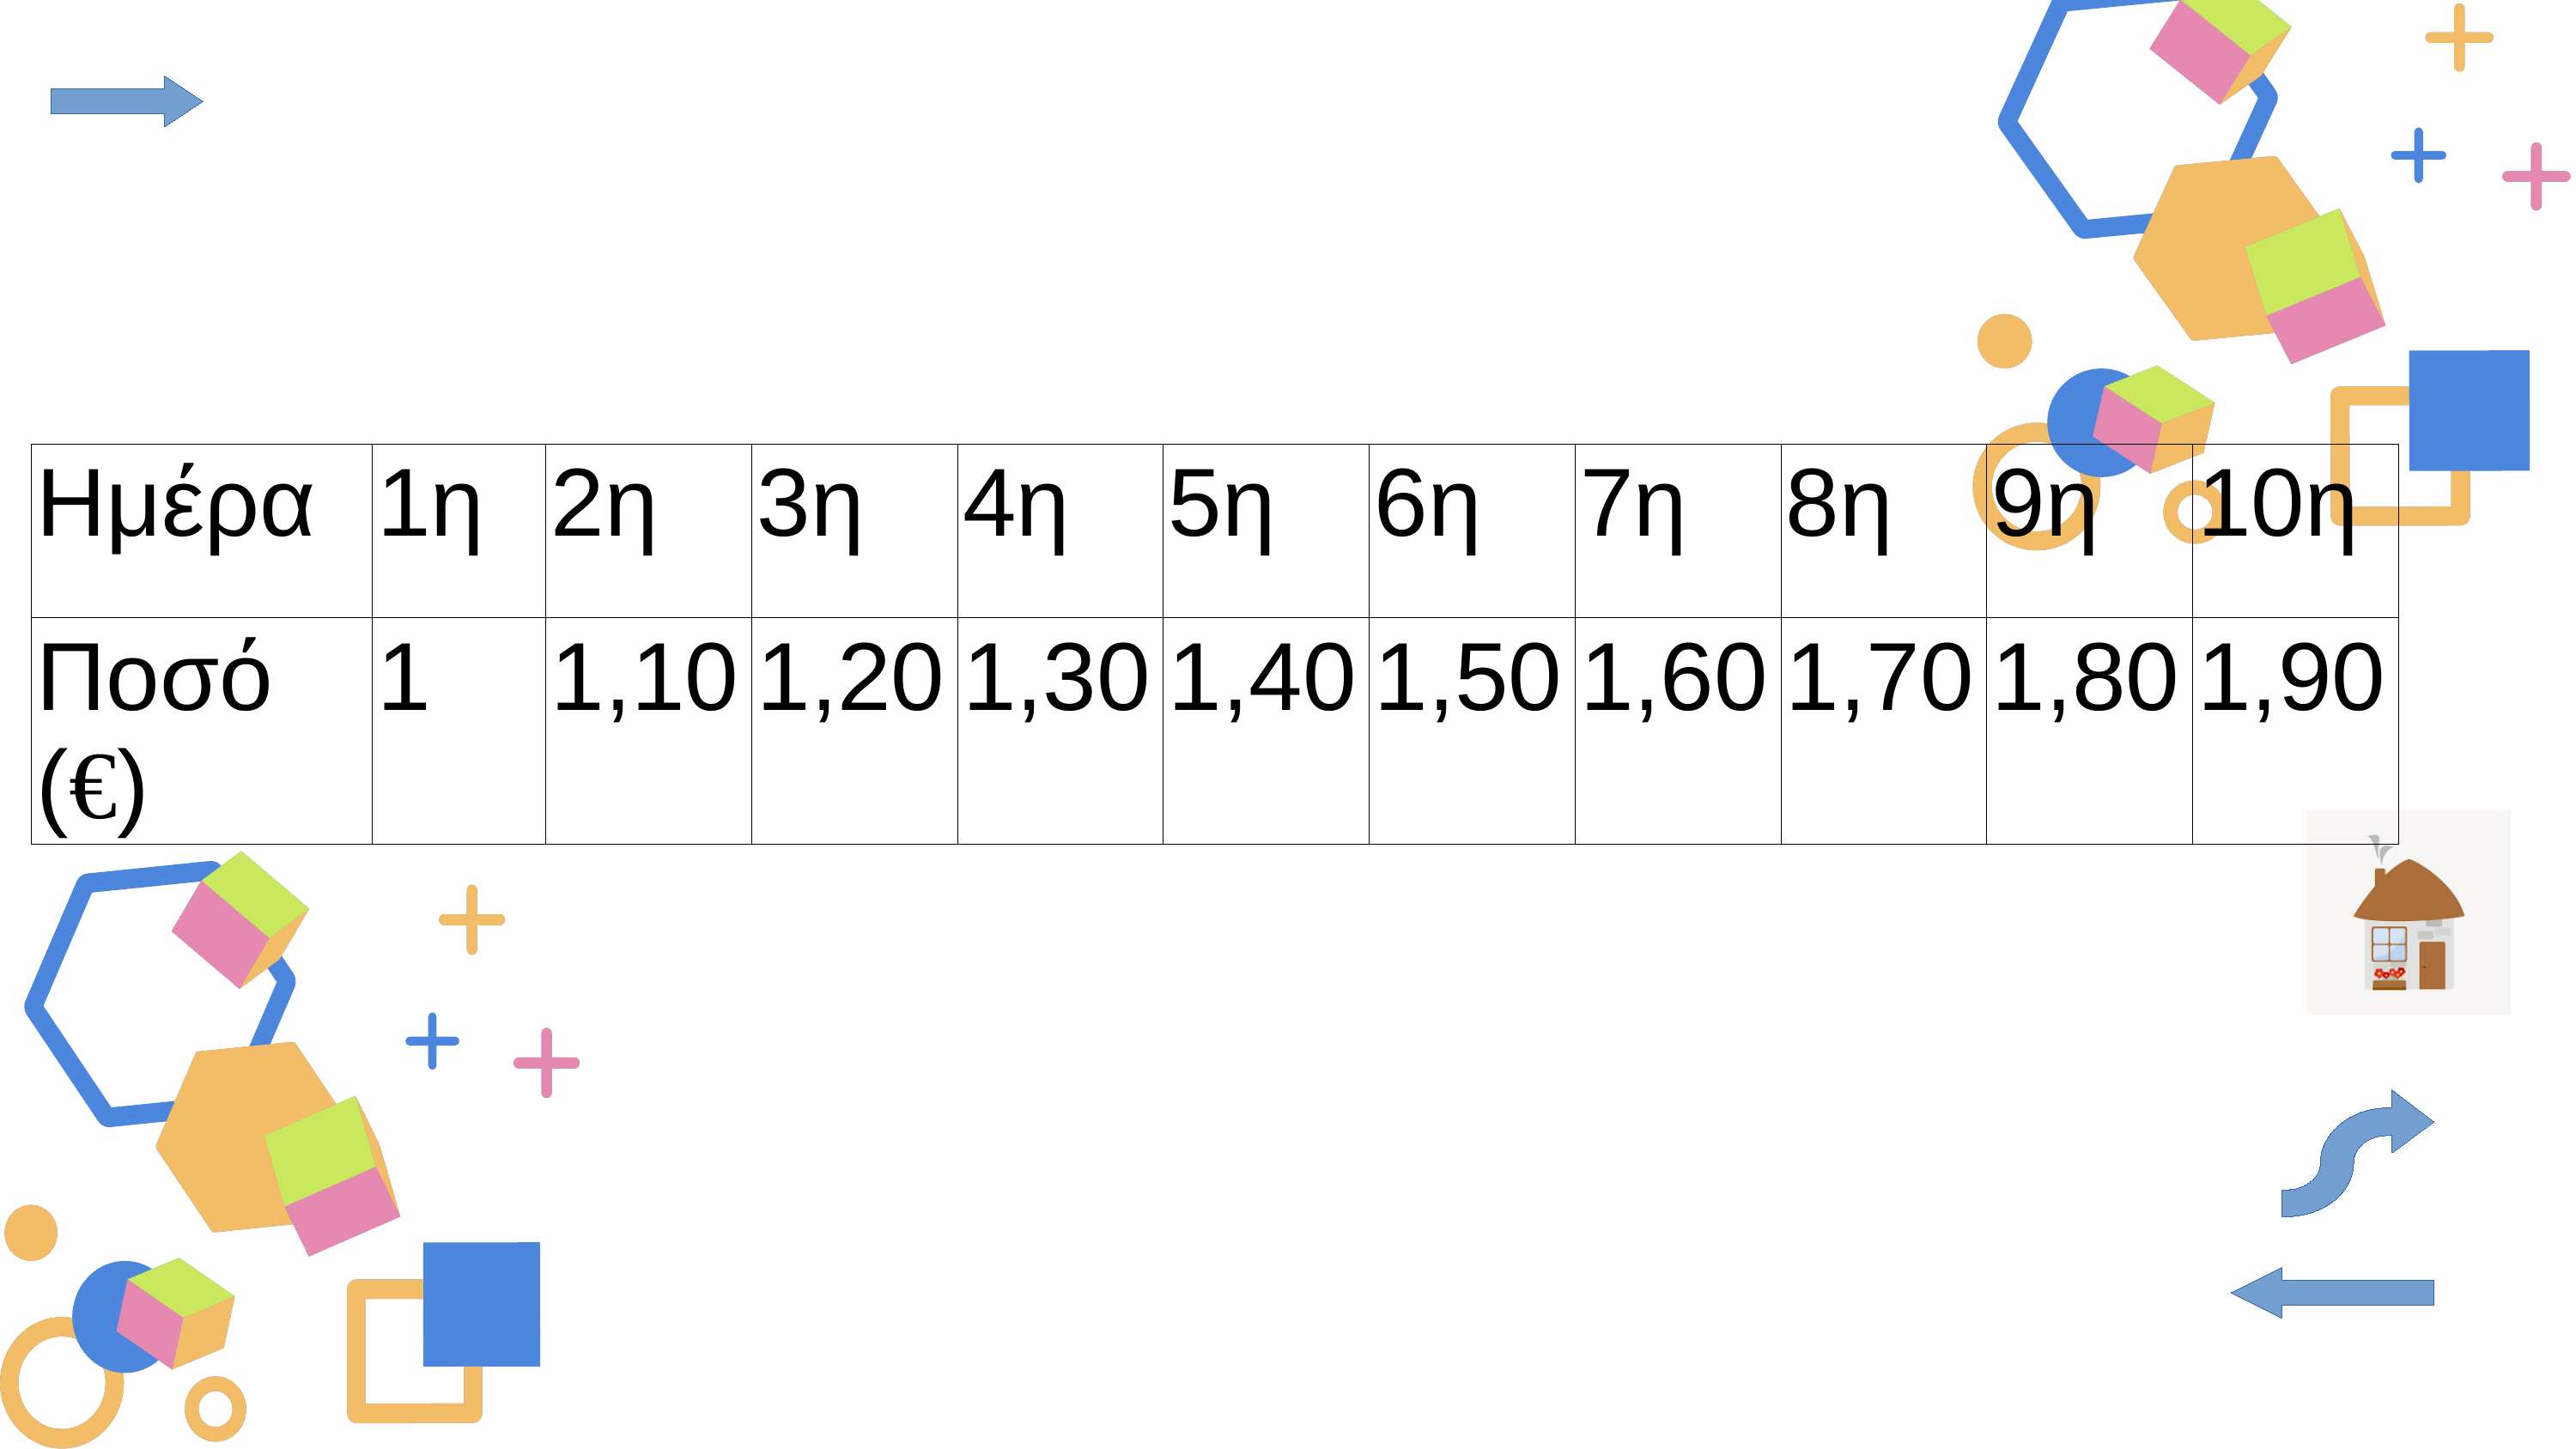

| Ημέρα | 1η | 2η | 3η | 4η | 5η | 6η | 7η | 8η | 9η | 10η |
| --- | --- | --- | --- | --- | --- | --- | --- | --- | --- | --- |
| Ποσό (€) | 1 | 1,10 | 1,20 | 1,30 | 1,40 | 1,50 | 1,60 | 1,70 | 1,80 | 1,90 |